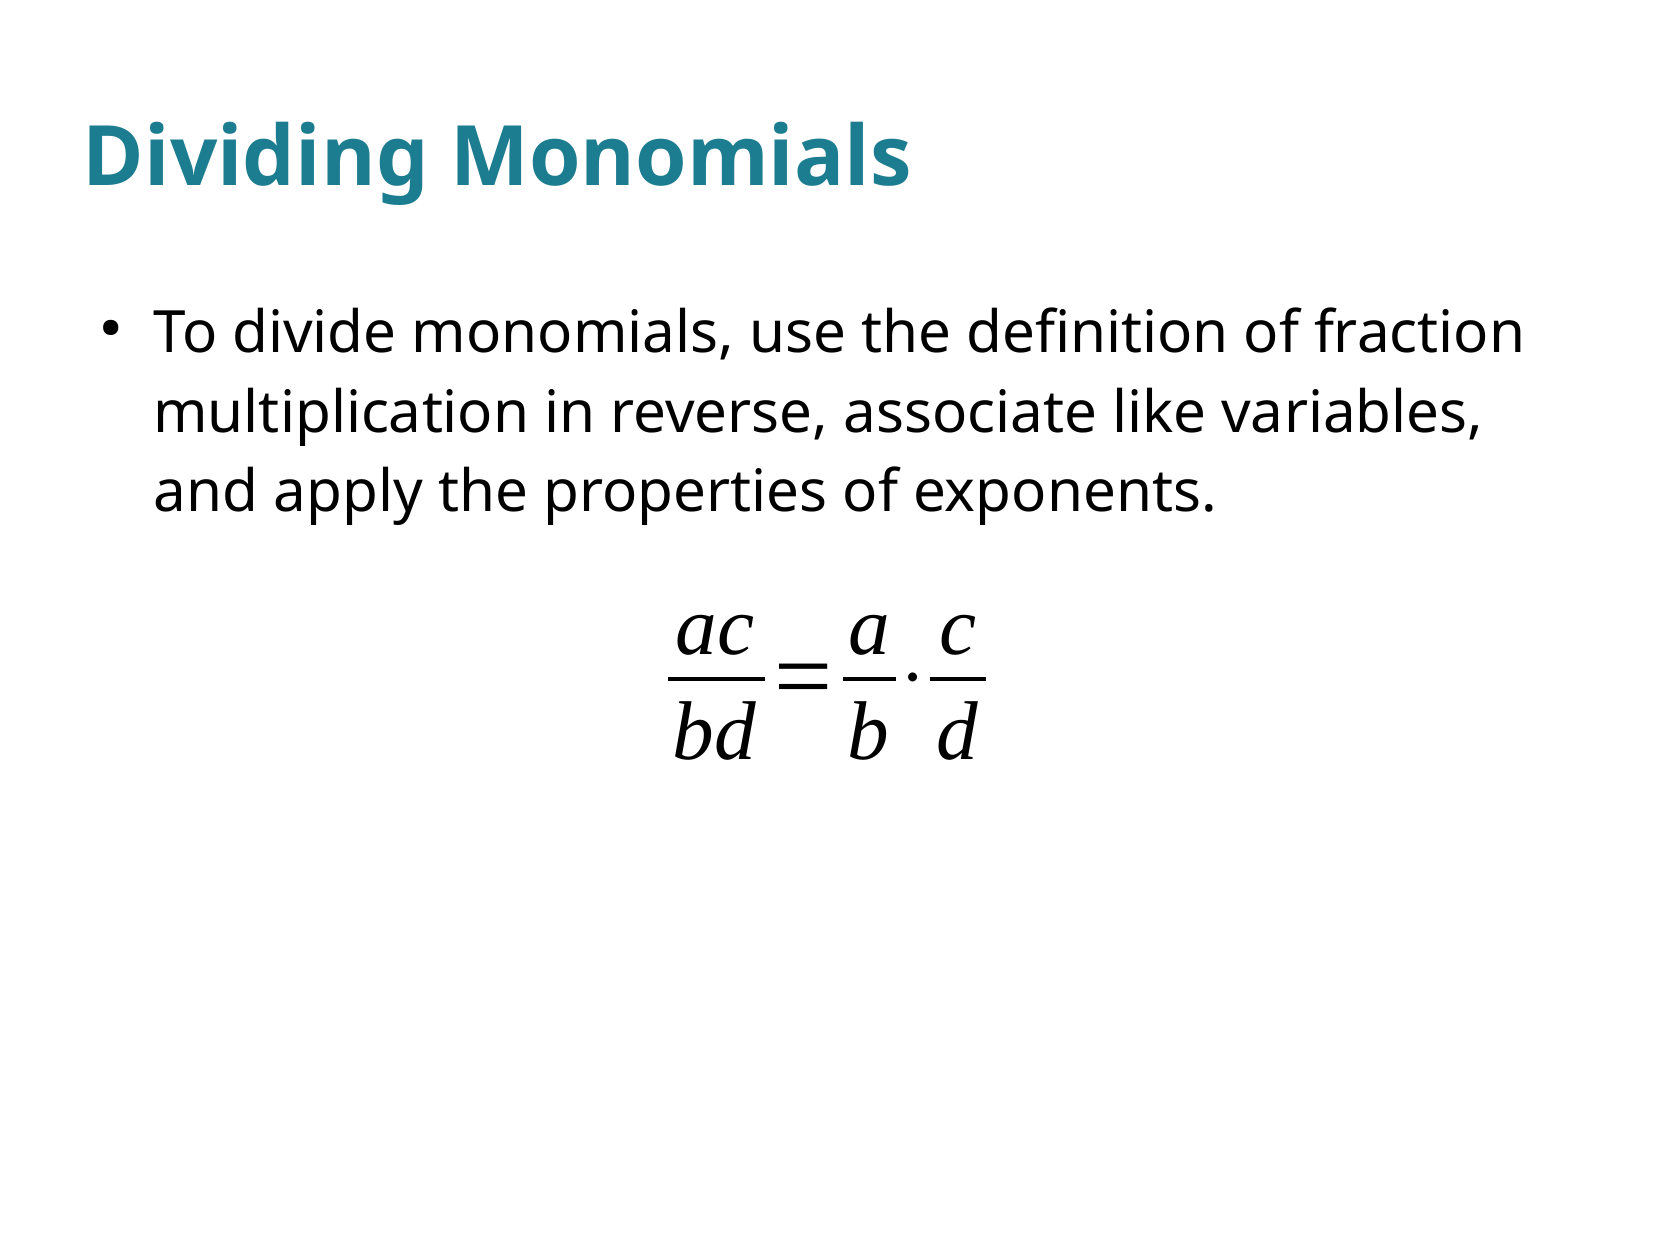

# Dividing Monomials
To divide monomials, use the definition of fraction multiplication in reverse, associate like variables, and apply the properties of exponents.